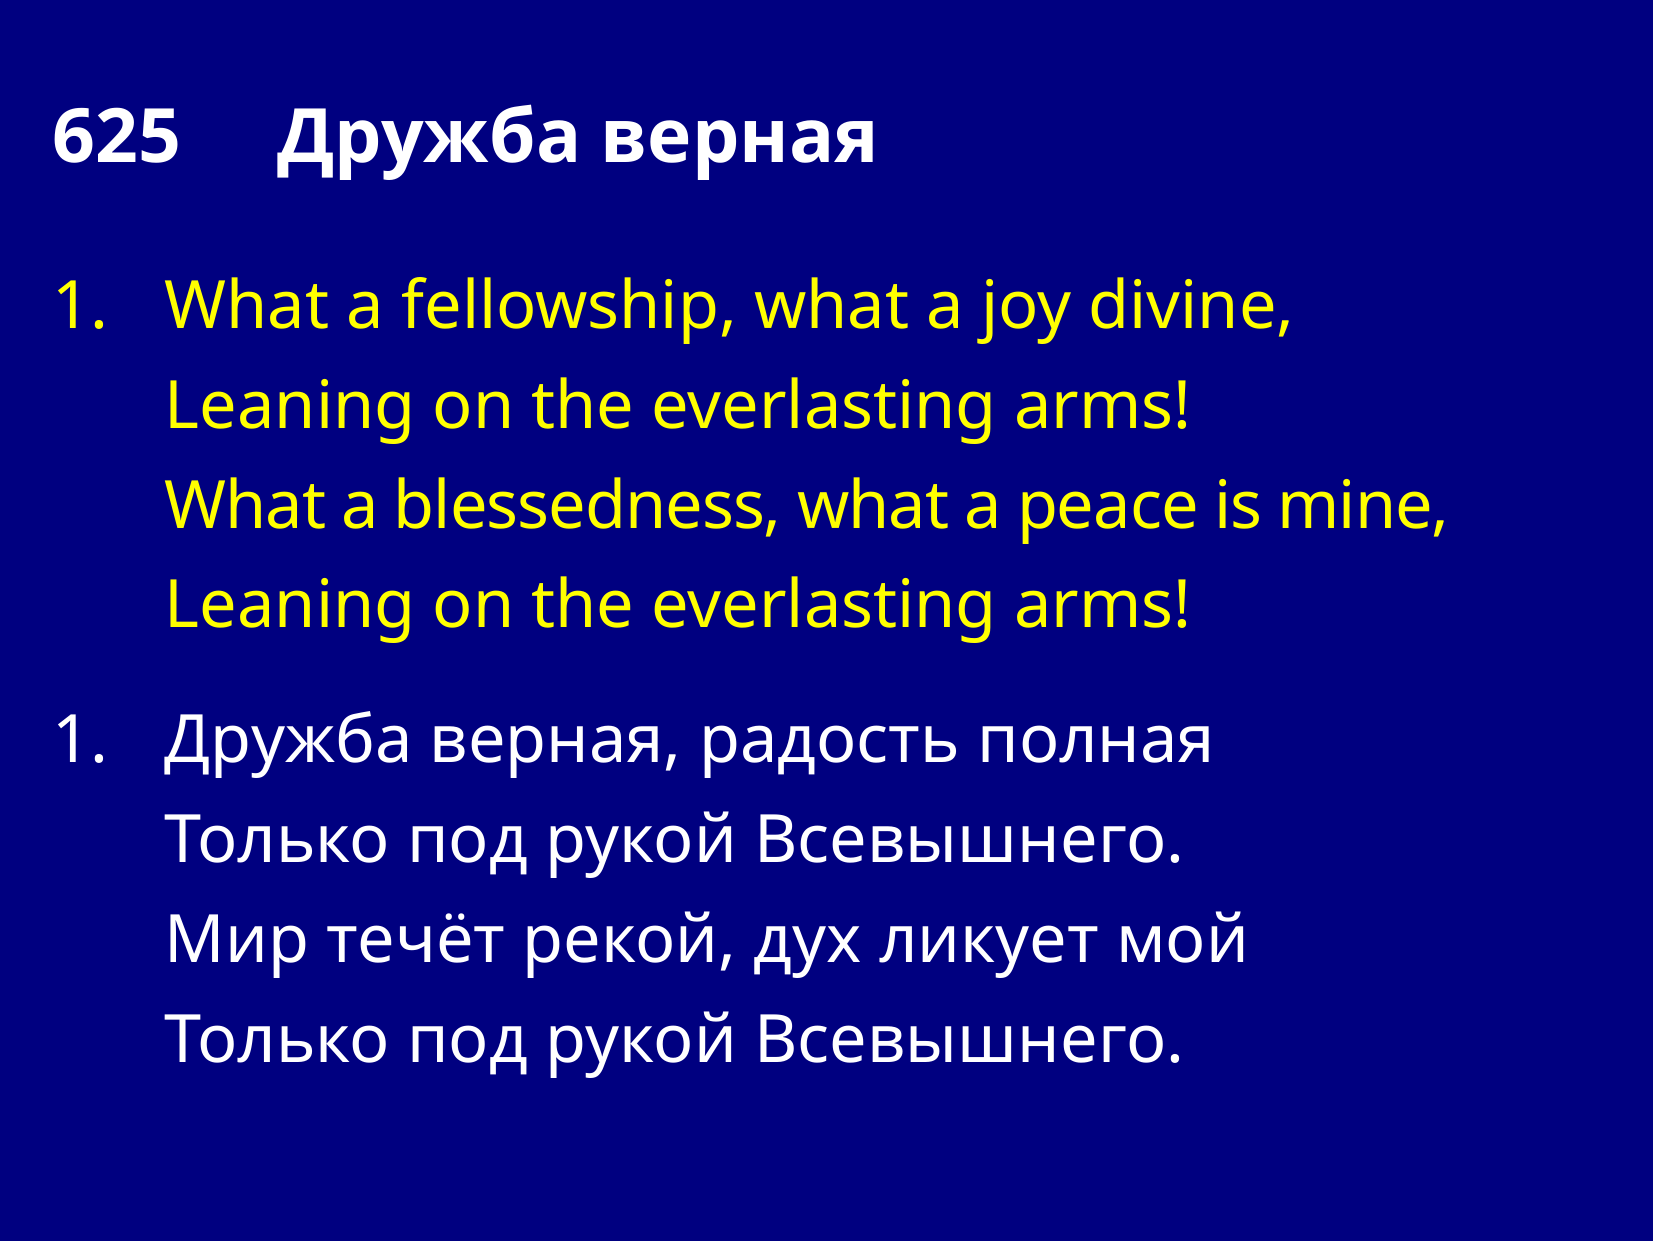

625	Дружба верная
1.	What a fellowship, what a joy divine,
	Leaning on the everlasting arms!
	What a blessedness, what a peace is mine,
	Leaning on the everlasting arms!
1.	Дружба верная, радость полная
	Только под рукой Всевышнего.
	Мир течёт рекой, дух ликует мой
	Только под рукой Всевышнего.